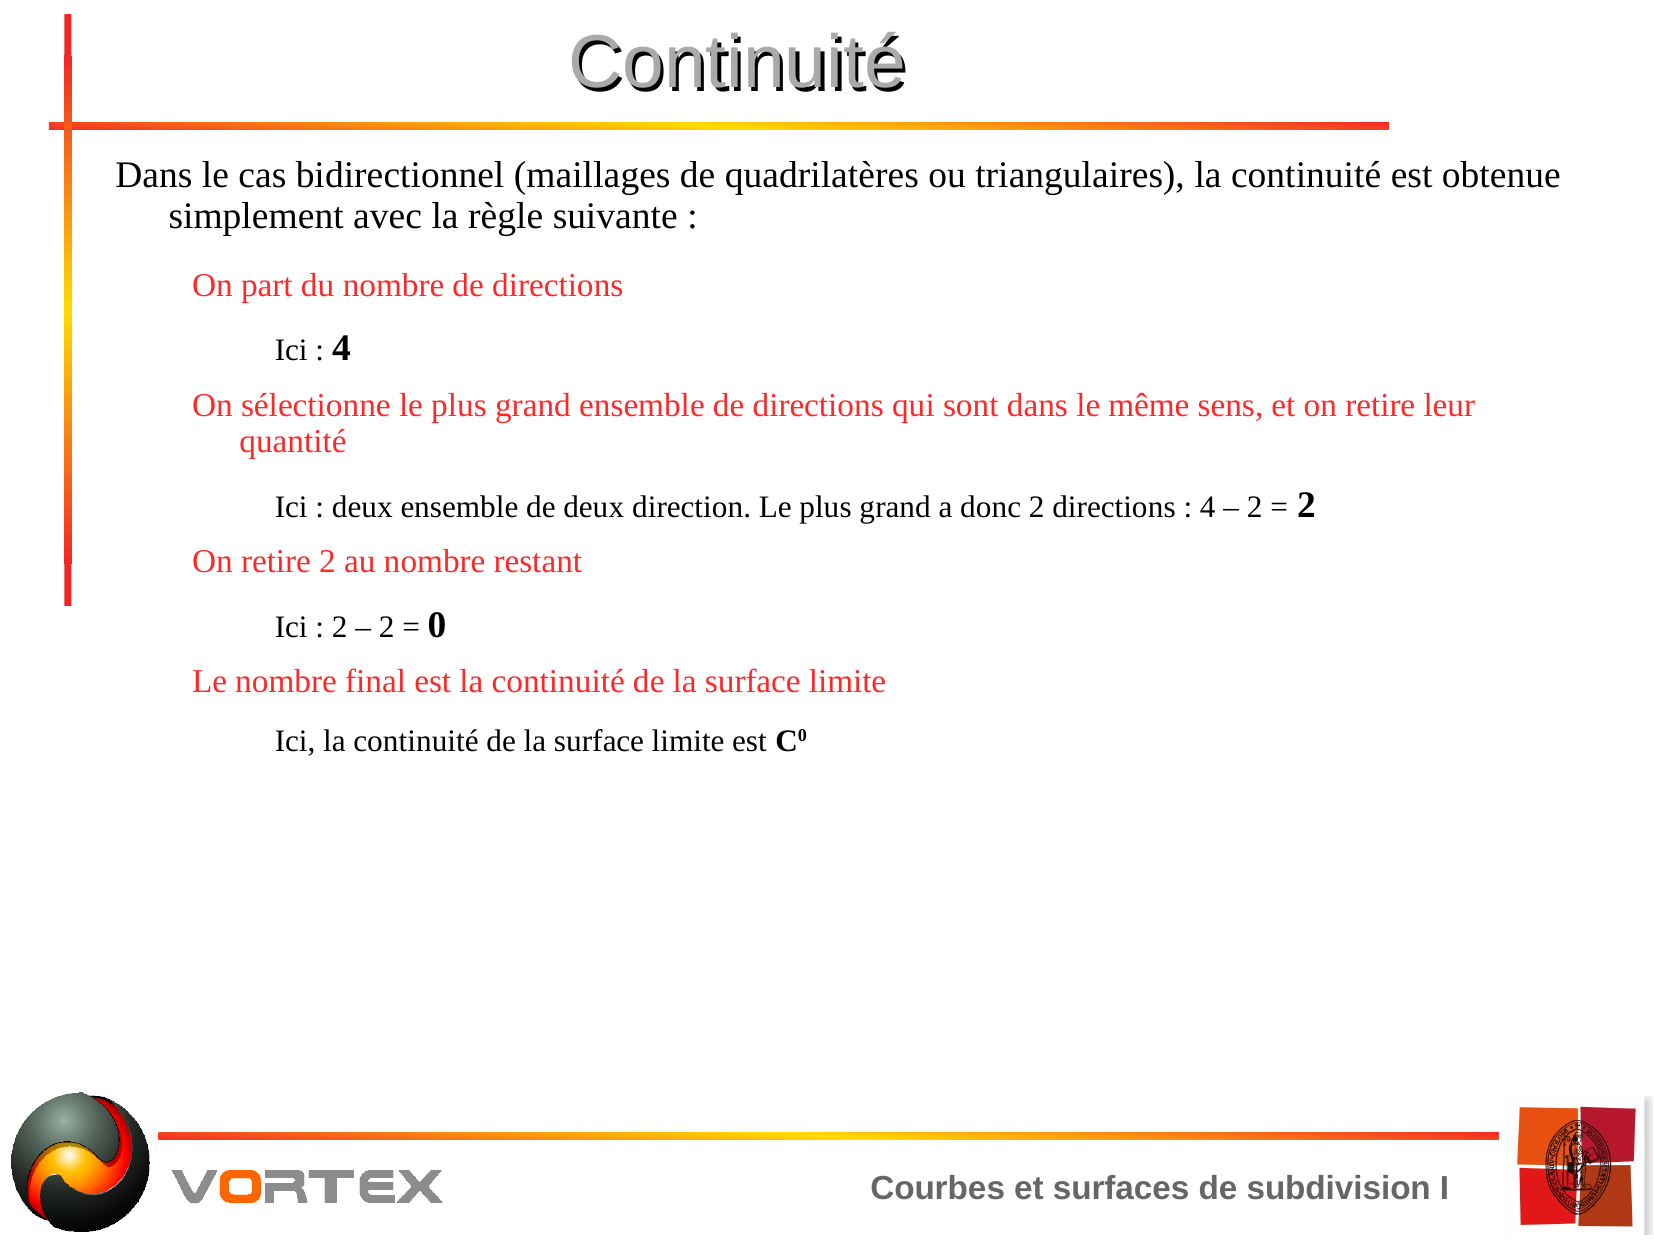

# Continuité
Dans le cas bidirectionnel (maillages de quadrilatères ou triangulaires), la continuité est obtenue simplement avec la règle suivante :
On part du nombre de directions
Ici : 4
On sélectionne le plus grand ensemble de directions qui sont dans le même sens, et on retire leur quantité
Ici : deux ensemble de deux direction. Le plus grand a donc 2 directions : 4 – 2 = 2
On retire 2 au nombre restant
Ici : 2 – 2 = 0
Le nombre final est la continuité de la surface limite
Ici, la continuité de la surface limite est C0